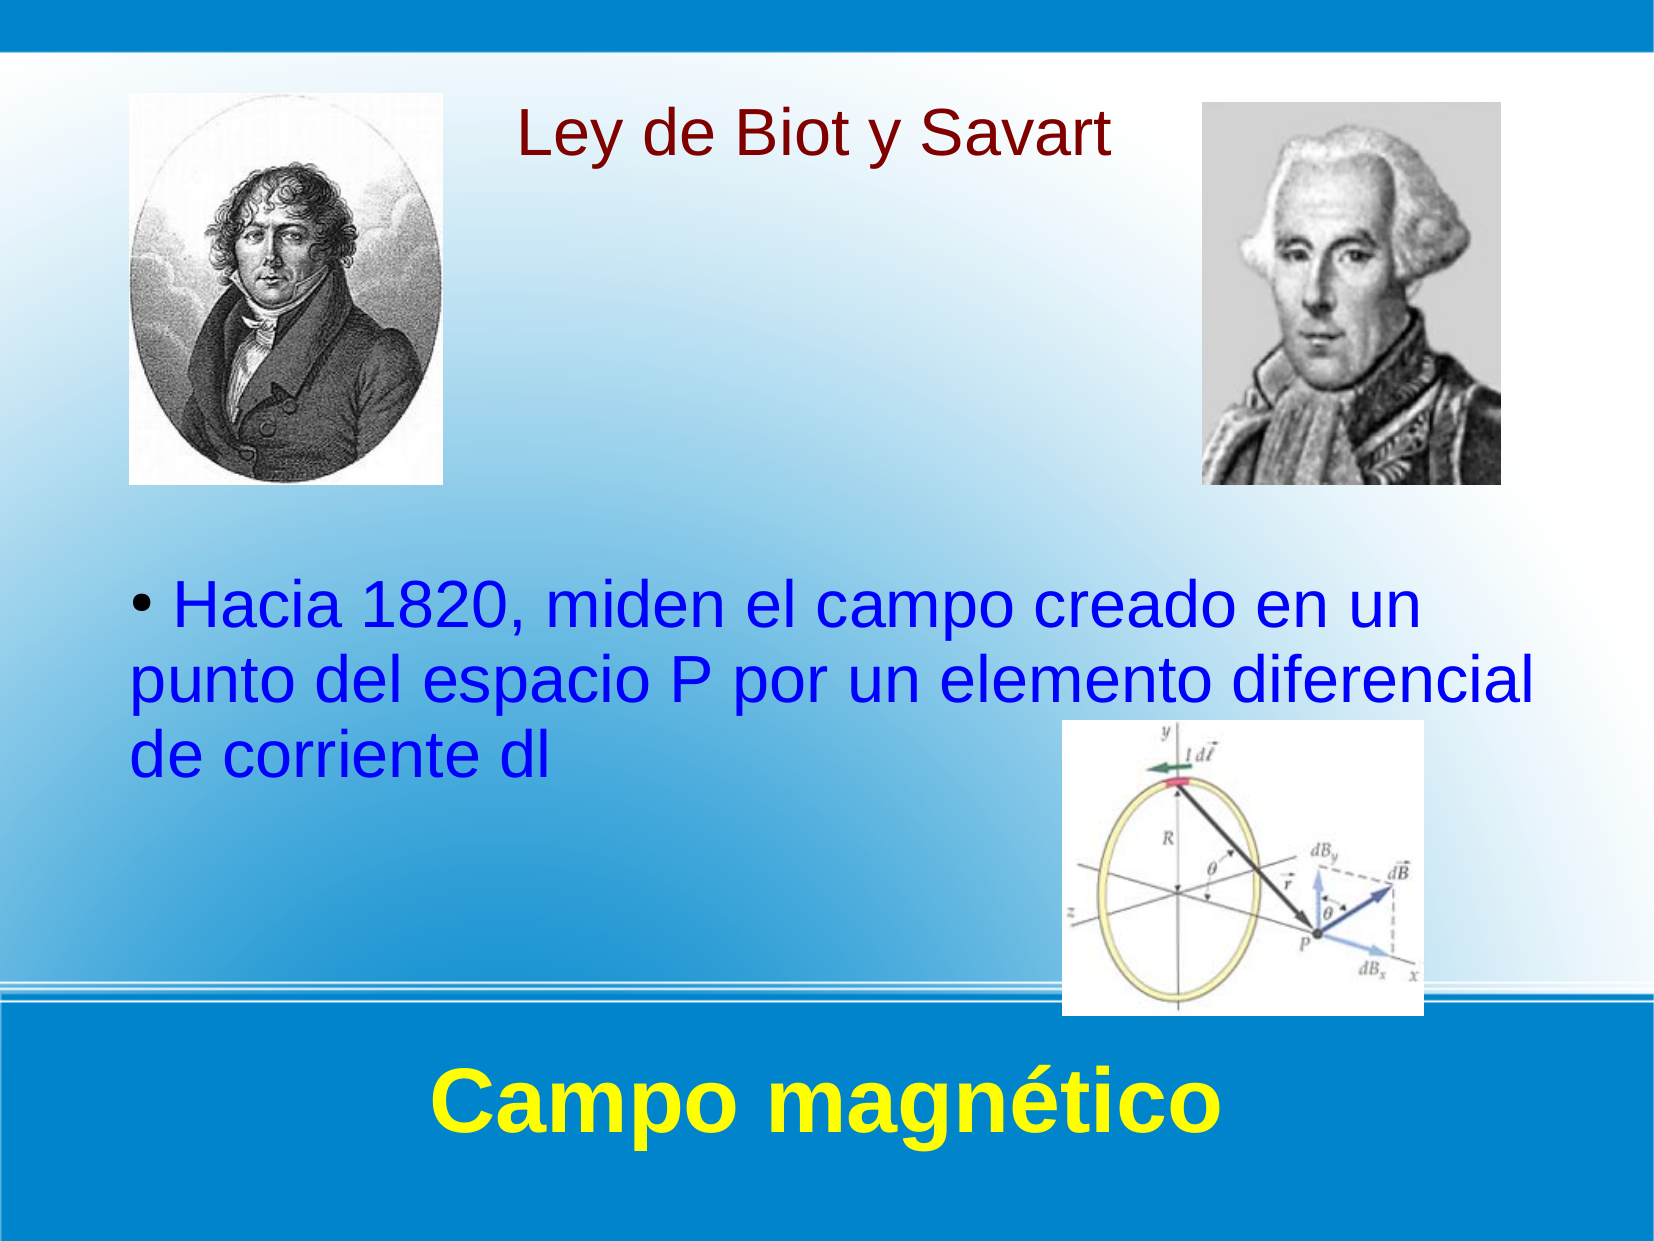

Ley de Biot y Savart
 Hacia 1820, miden el campo creado en un punto del espacio P por un elemento diferencial de corriente dl
# Campo magnético